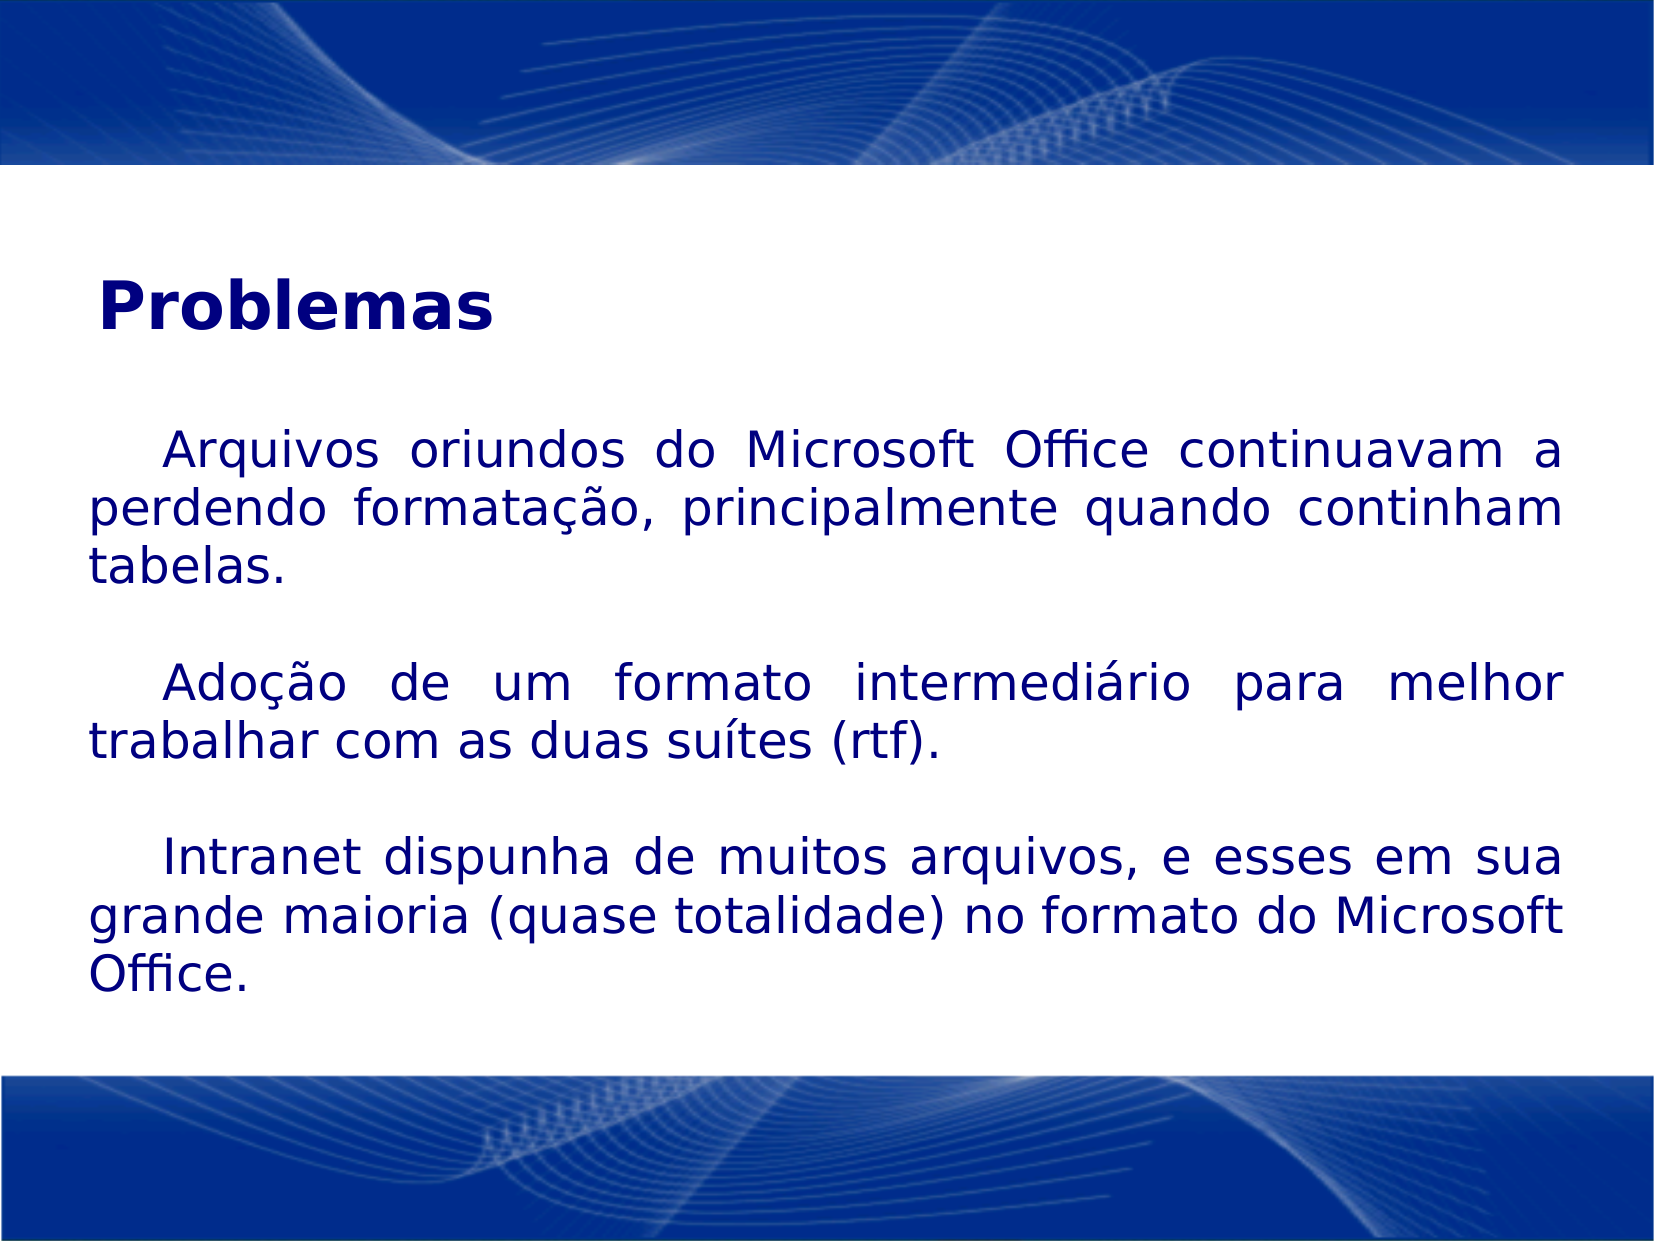

Problemas
	Arquivos oriundos do Microsoft Office continuavam a perdendo formatação, principalmente quando continham tabelas.
	Adoção de um formato intermediário para melhor trabalhar com as duas suítes (rtf).
	Intranet dispunha de muitos arquivos, e esses em sua grande maioria (quase totalidade) no formato do Microsoft Office.